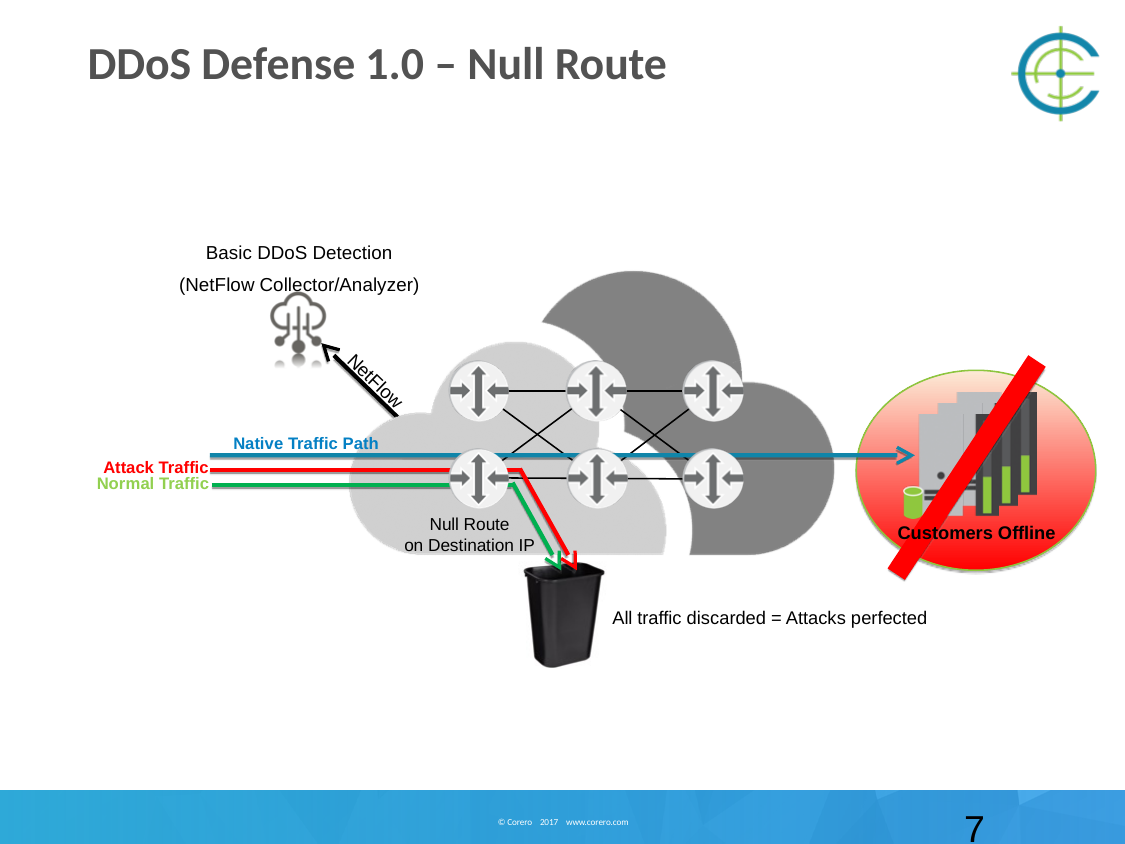

# DDoS Defense 1.0 – Null Route
Basic DDoS Detection
(NetFlow Collector/Analyzer)
NetFlow
Native Traffic Path
Attack Traffic
Normal Traffic
Null Route
on Destination IP
Customers Offline
All traffic discarded = Attacks perfected